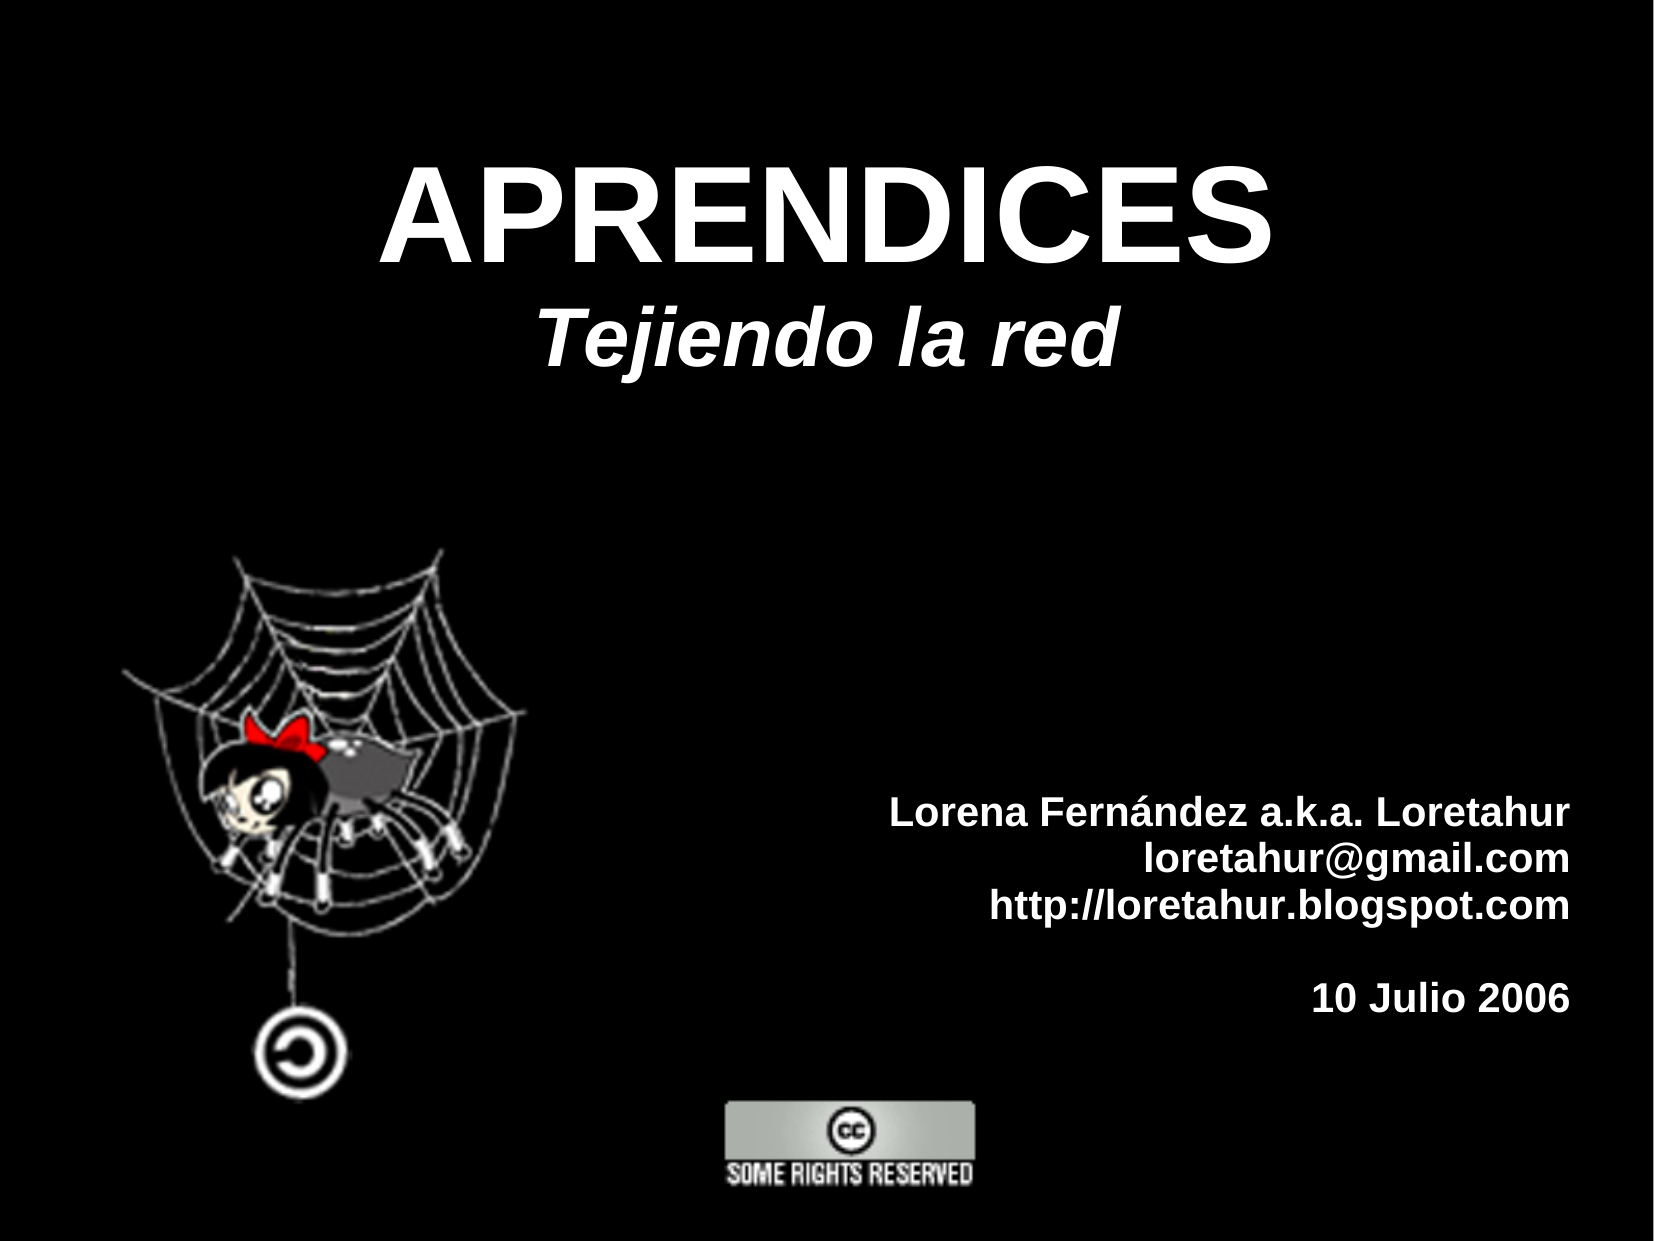

# APRENDICES Tejiendo la red
Lorena Fernández a.k.a. Loretahur
loretahur@gmail.com
http://loretahur.blogspot.com
10 Julio 2006